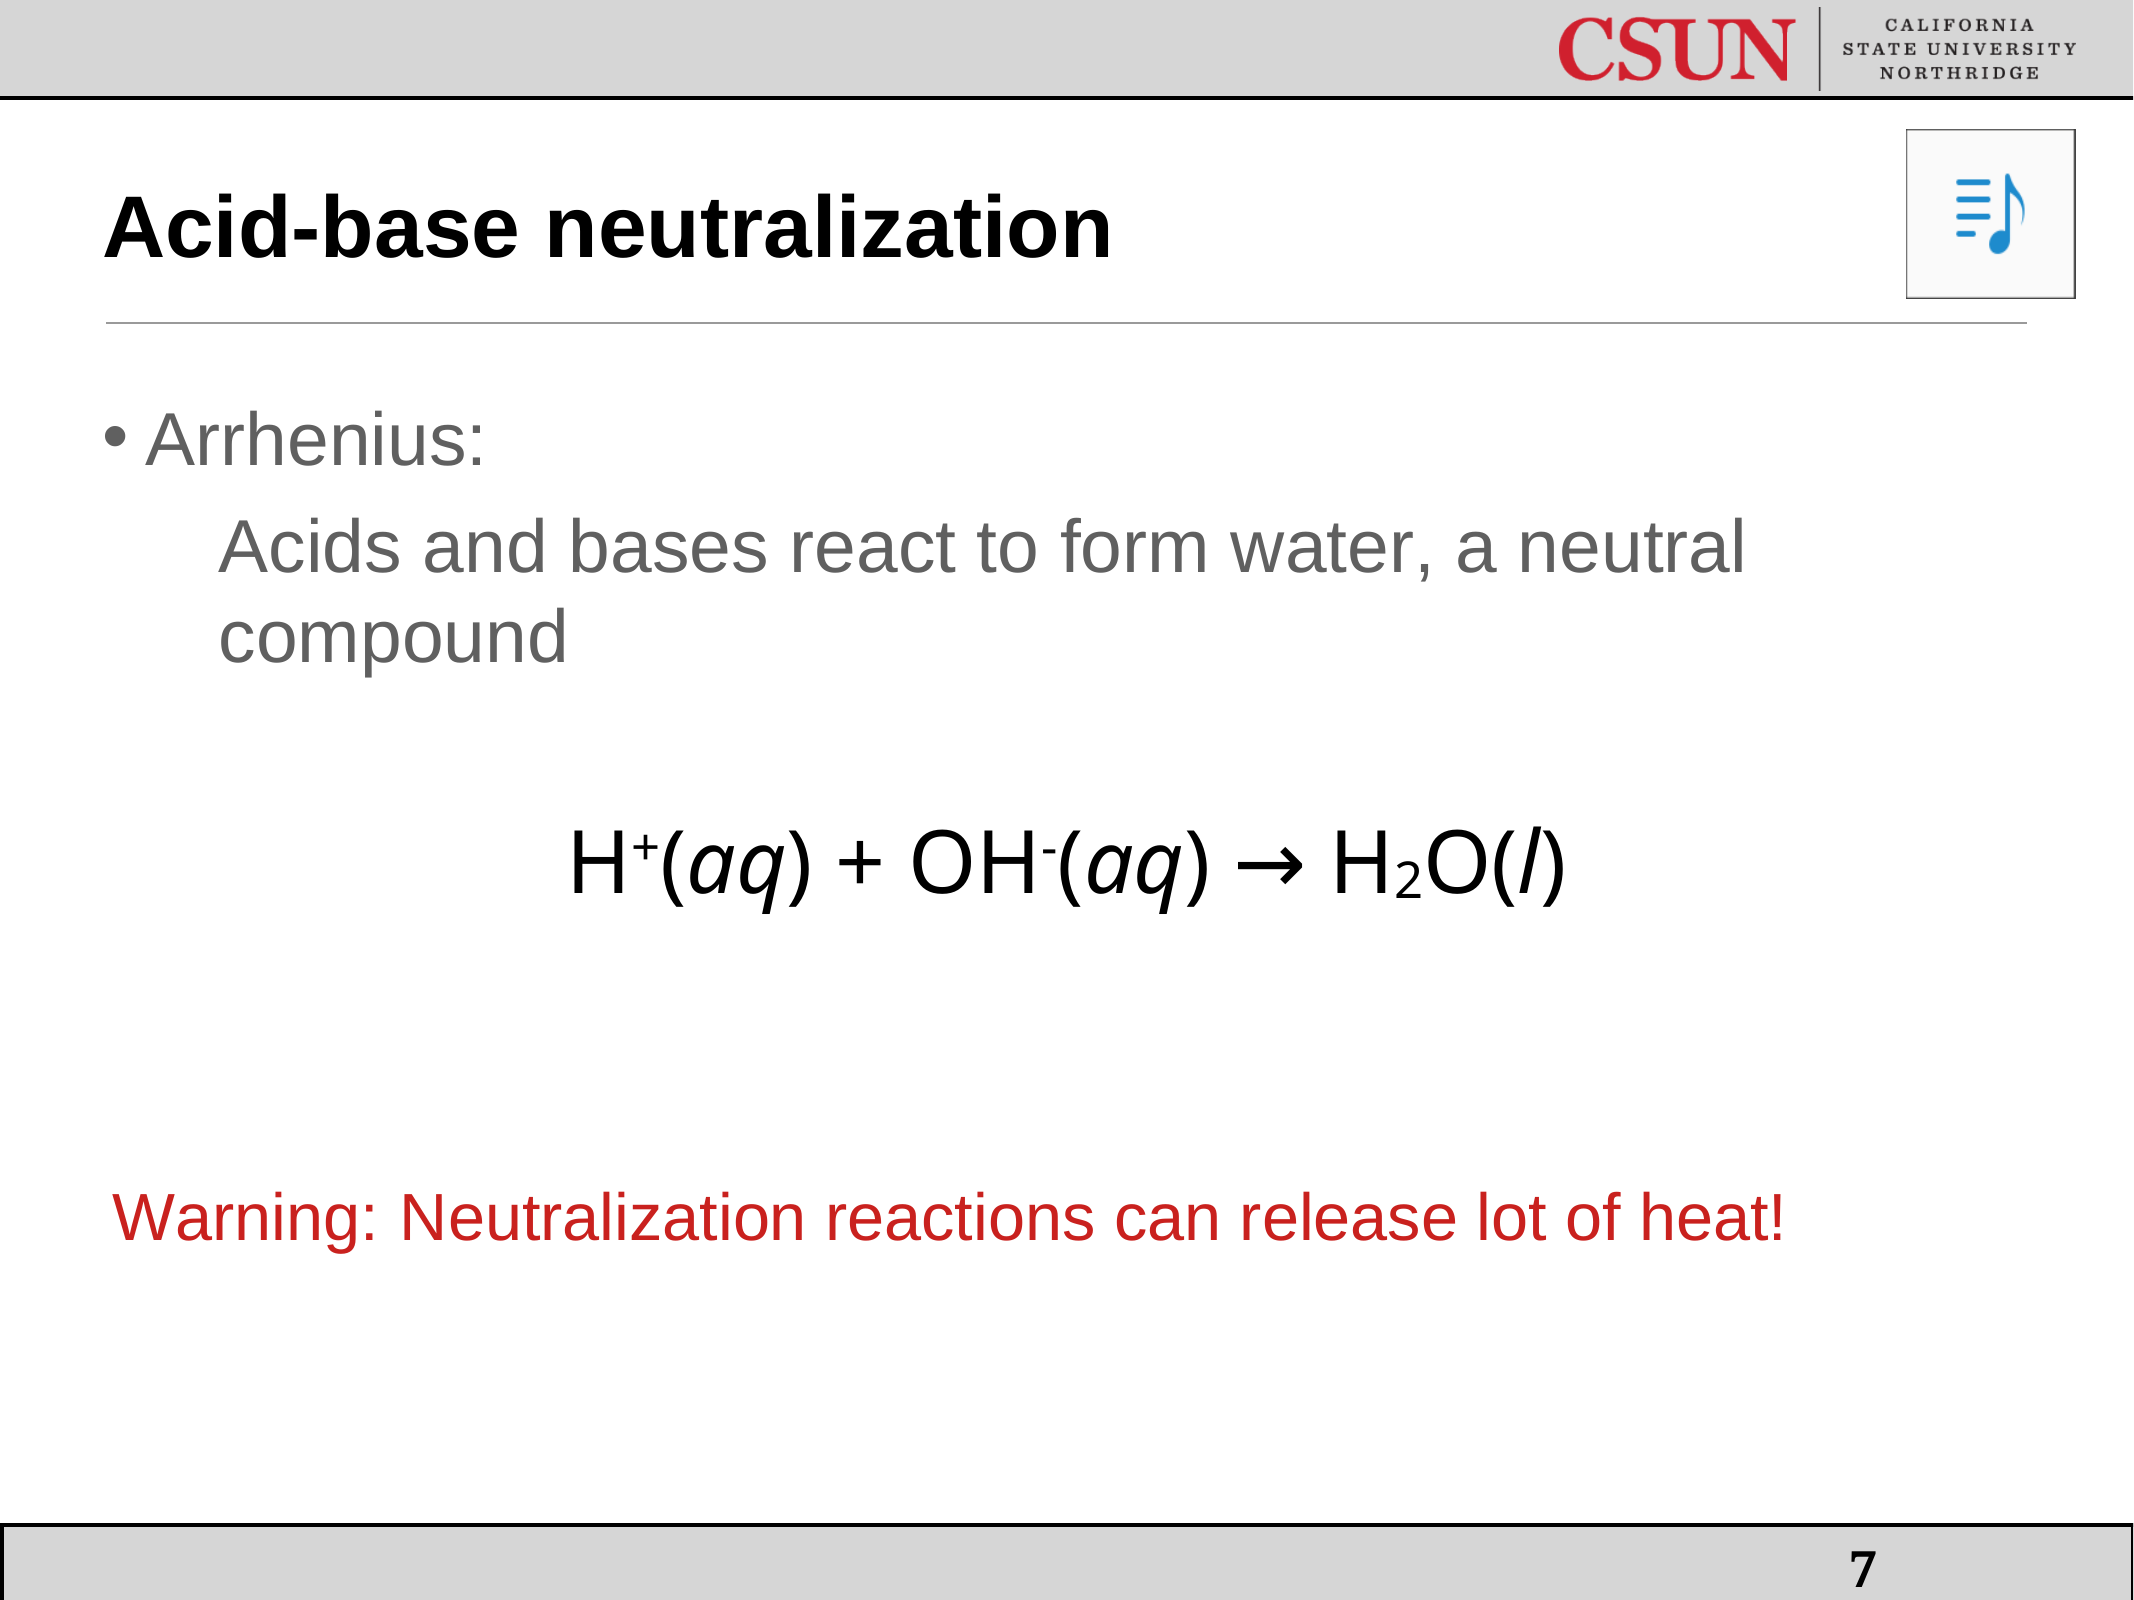

# Acid-base neutralization
Arrhenius:
Acids and bases react to form water, a neutral compound
H+(aq) + OH-(aq) → H2O(l)
Warning: 	Neutralization reactions can release lot of heat!
7